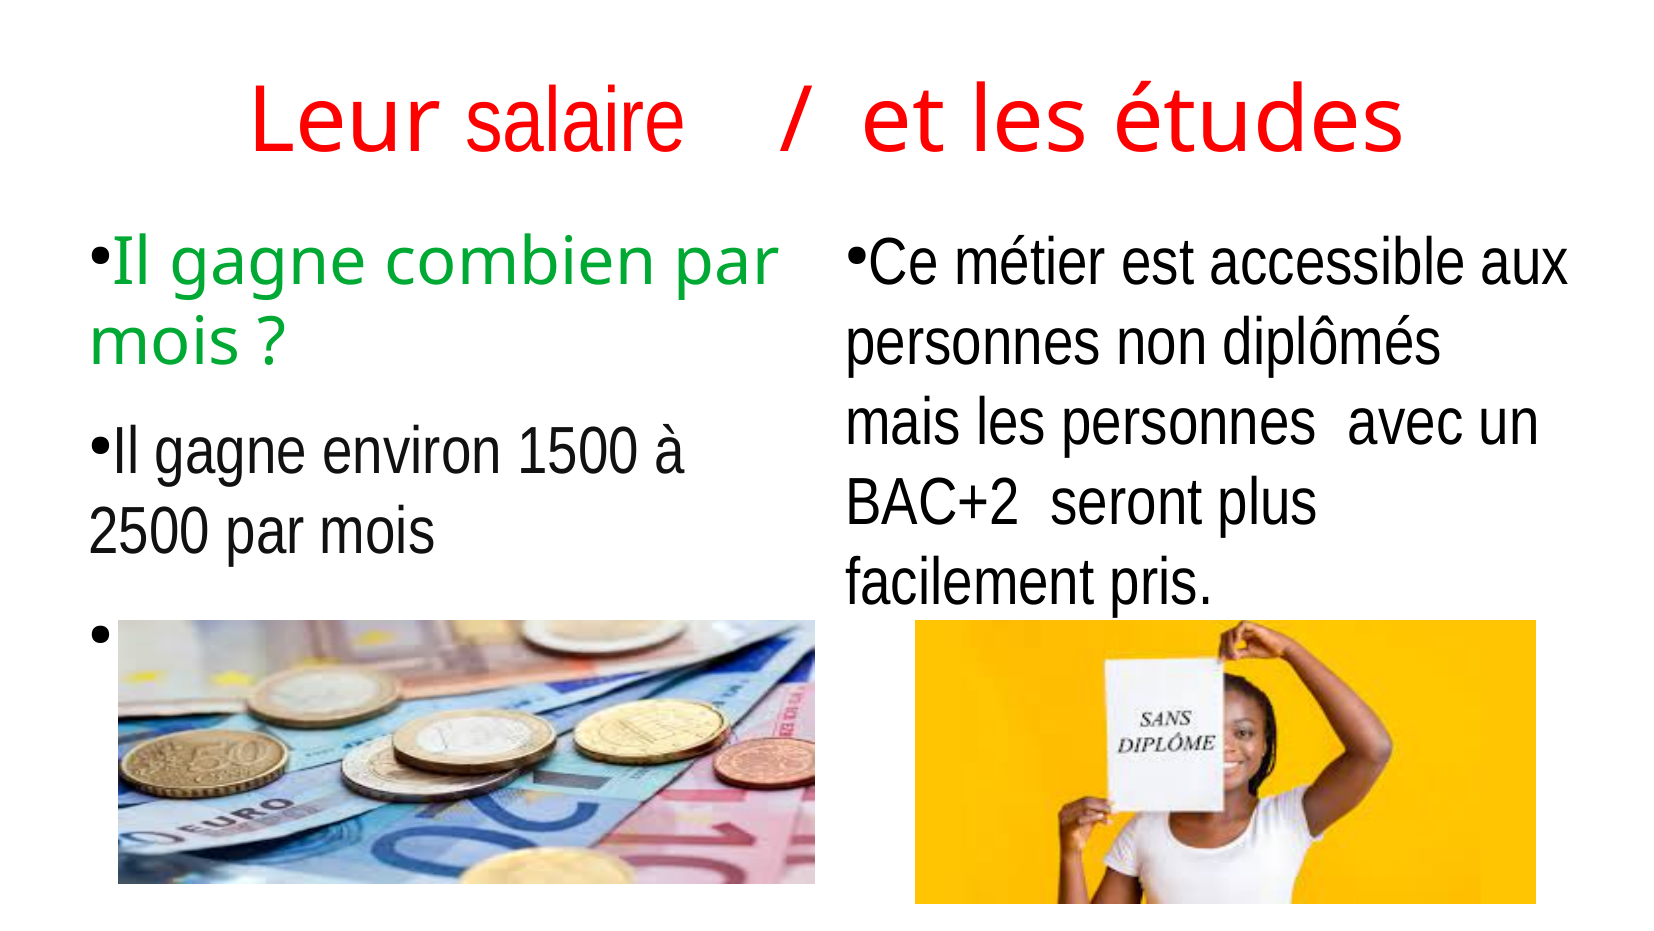

# Leur salaire  / et les études
Il gagne combien par mois ?
Il gagne environ 1500 à 2500 par mois
Ce métier est accessible aux personnes non diplômés mais les personnes avec un BAC+2 seront plus facilement pris.